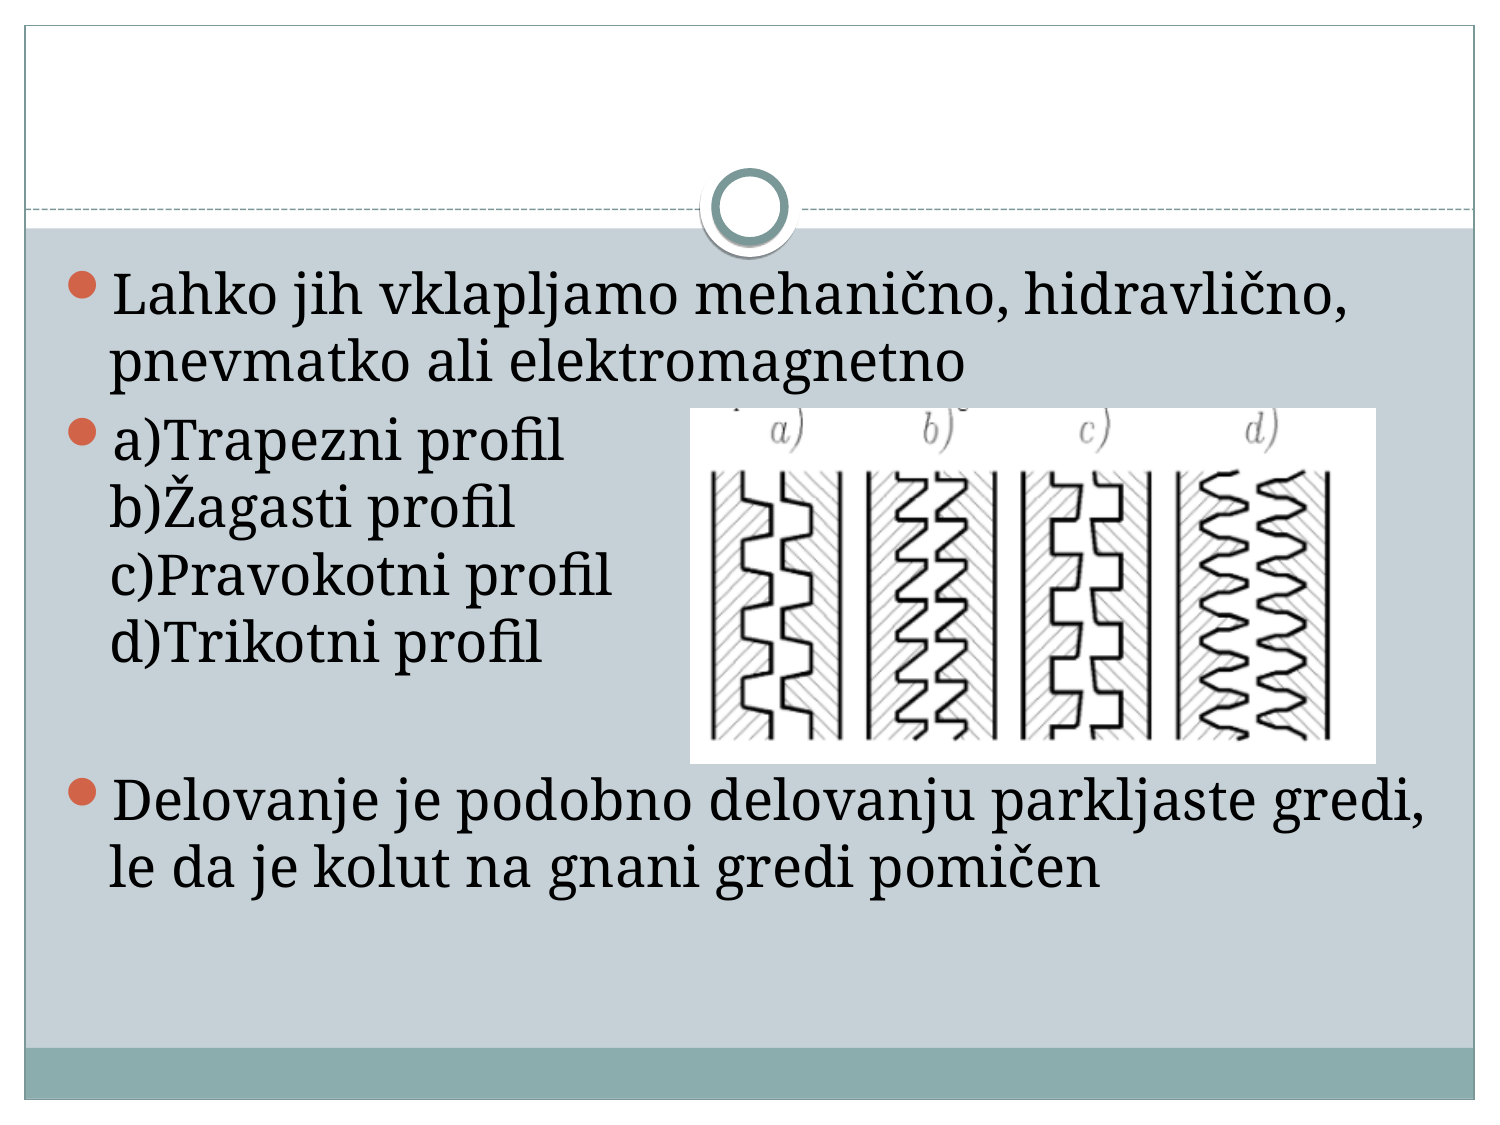

#
Lahko jih vklapljamo mehanično, hidravlično, pnevmatko ali elektromagnetno
a)Trapezni profil
b)Žagasti profil
c)Pravokotni profil
d)Trikotni profil
Delovanje je podobno delovanju parkljaste gredi, le da je kolut na gnani gredi pomičen